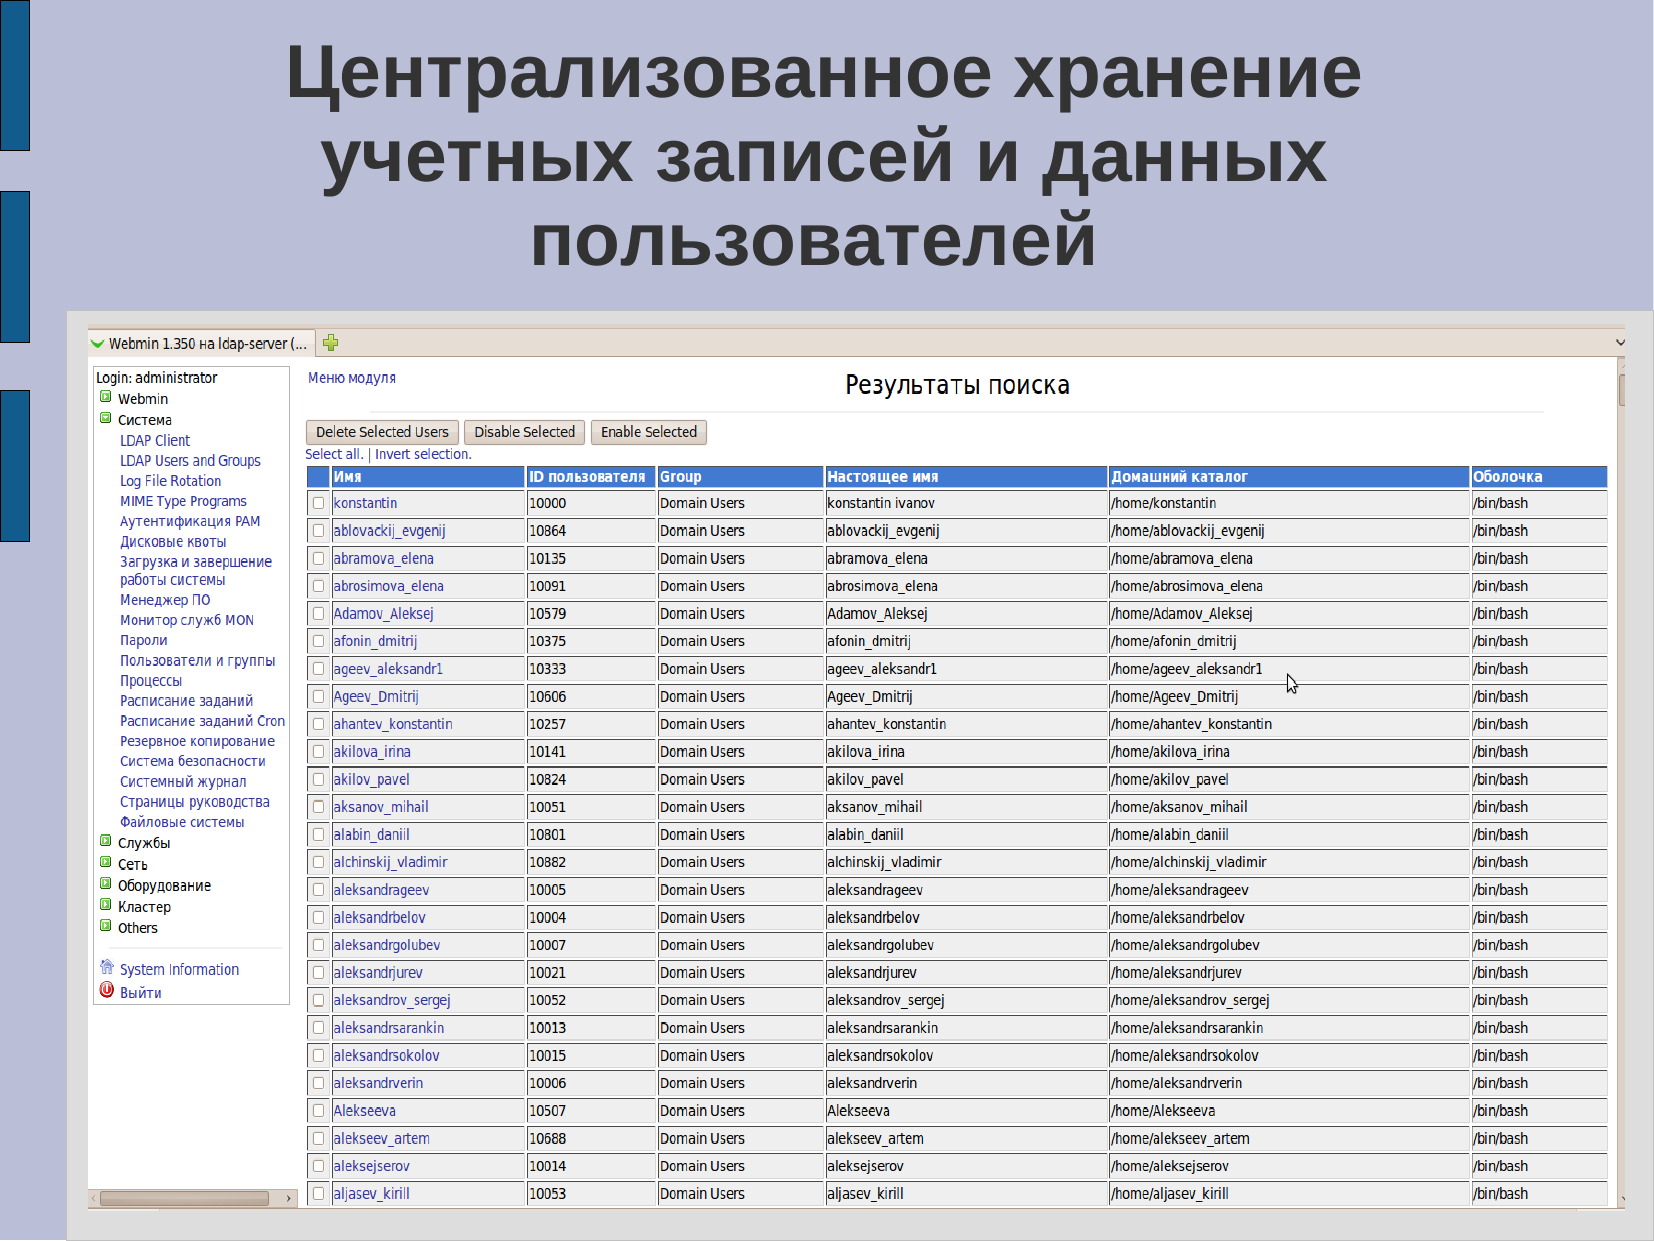

# Централизованное хранение учетных записей и данных пользователей